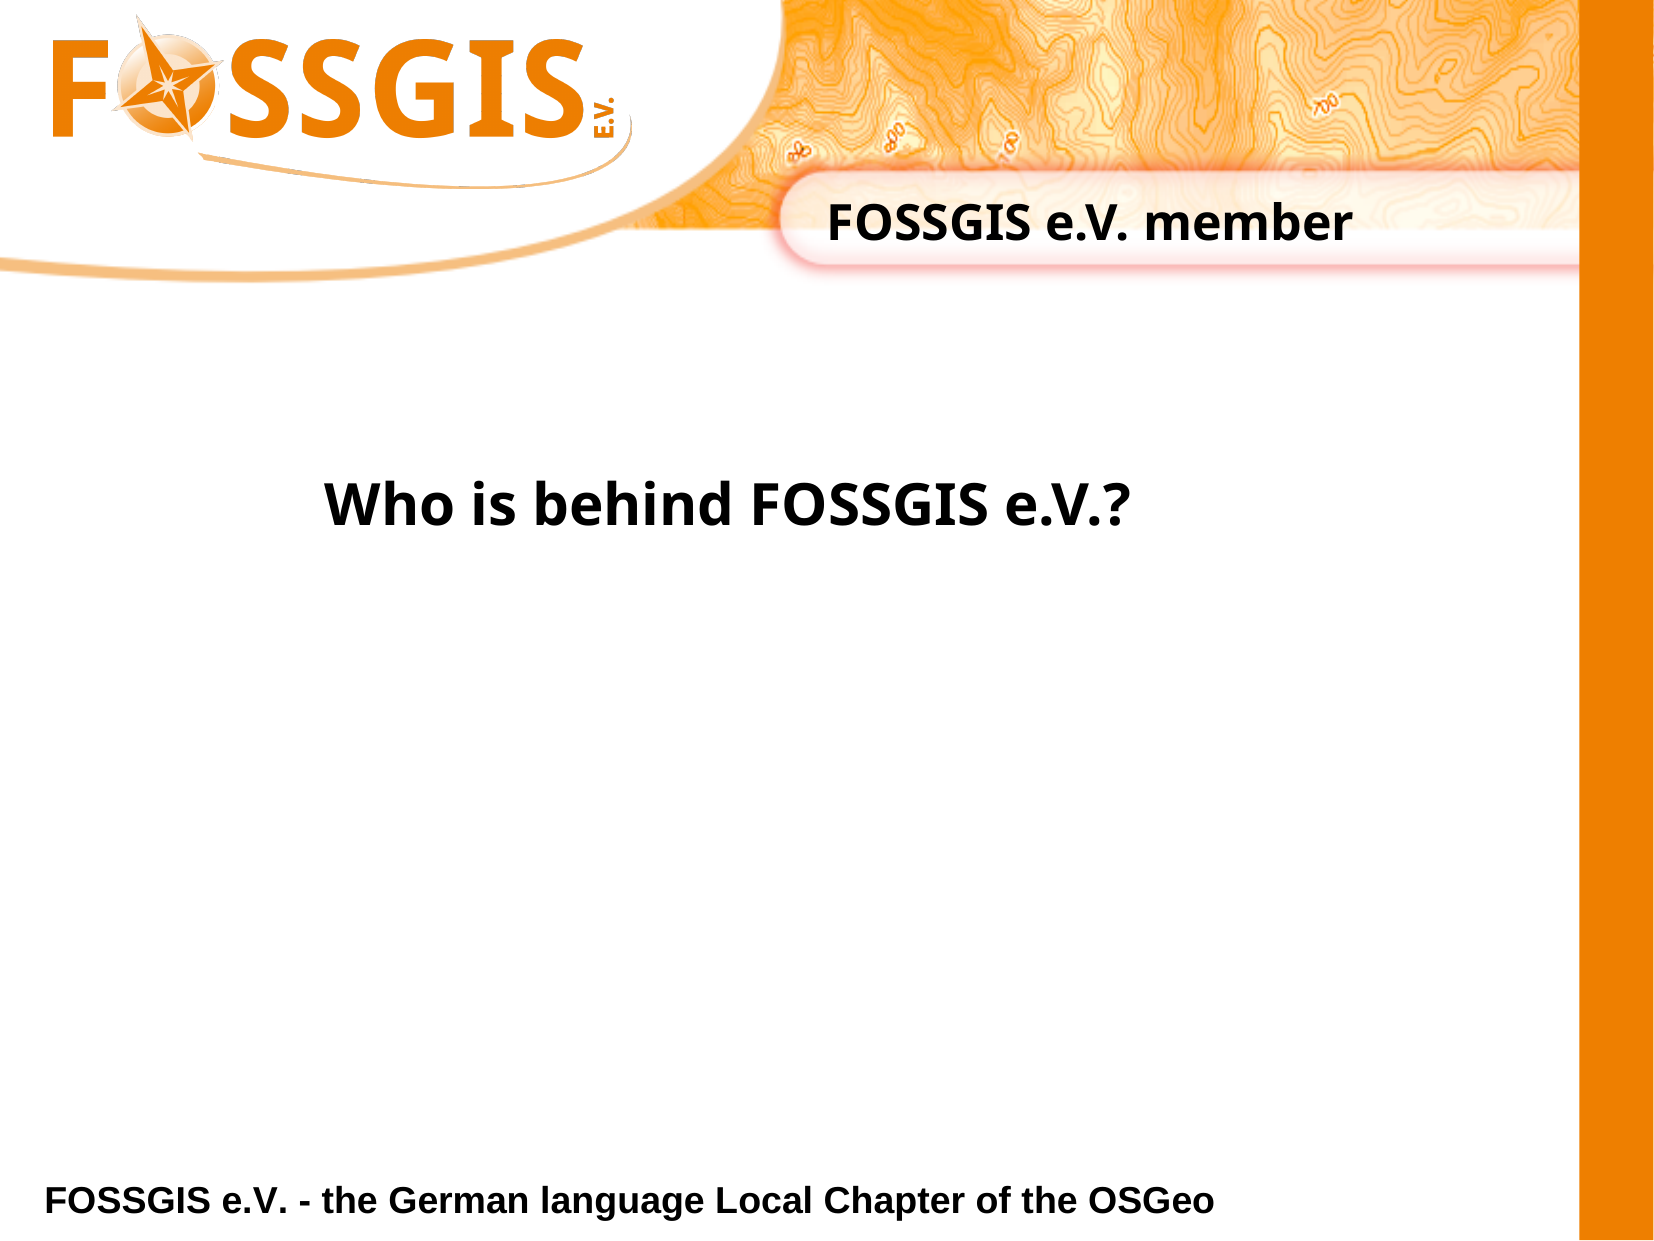

# FOSSGIS e.V. member
Who is behind FOSSGIS e.V.?